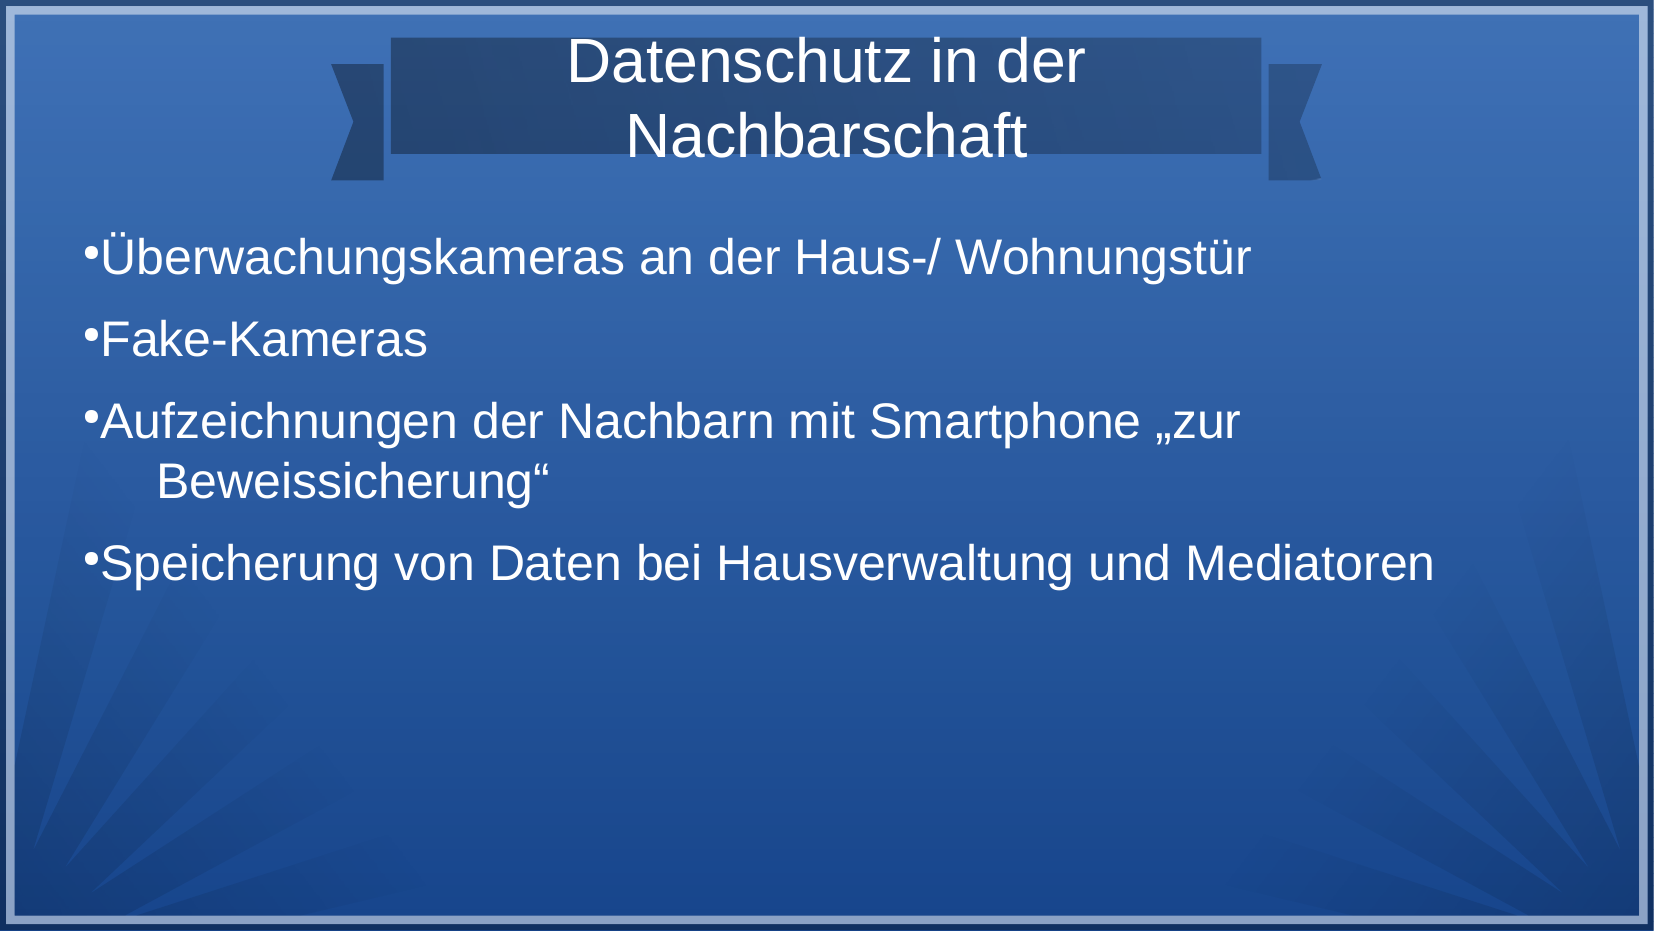

# Datenschutz in der Nachbarschaft
Überwachungskameras an der Haus-/ Wohnungstür
Fake-Kameras
Aufzeichnungen der Nachbarn mit Smartphone „zur 						Beweissicherung“
Speicherung von Daten bei Hausverwaltung und Mediatoren